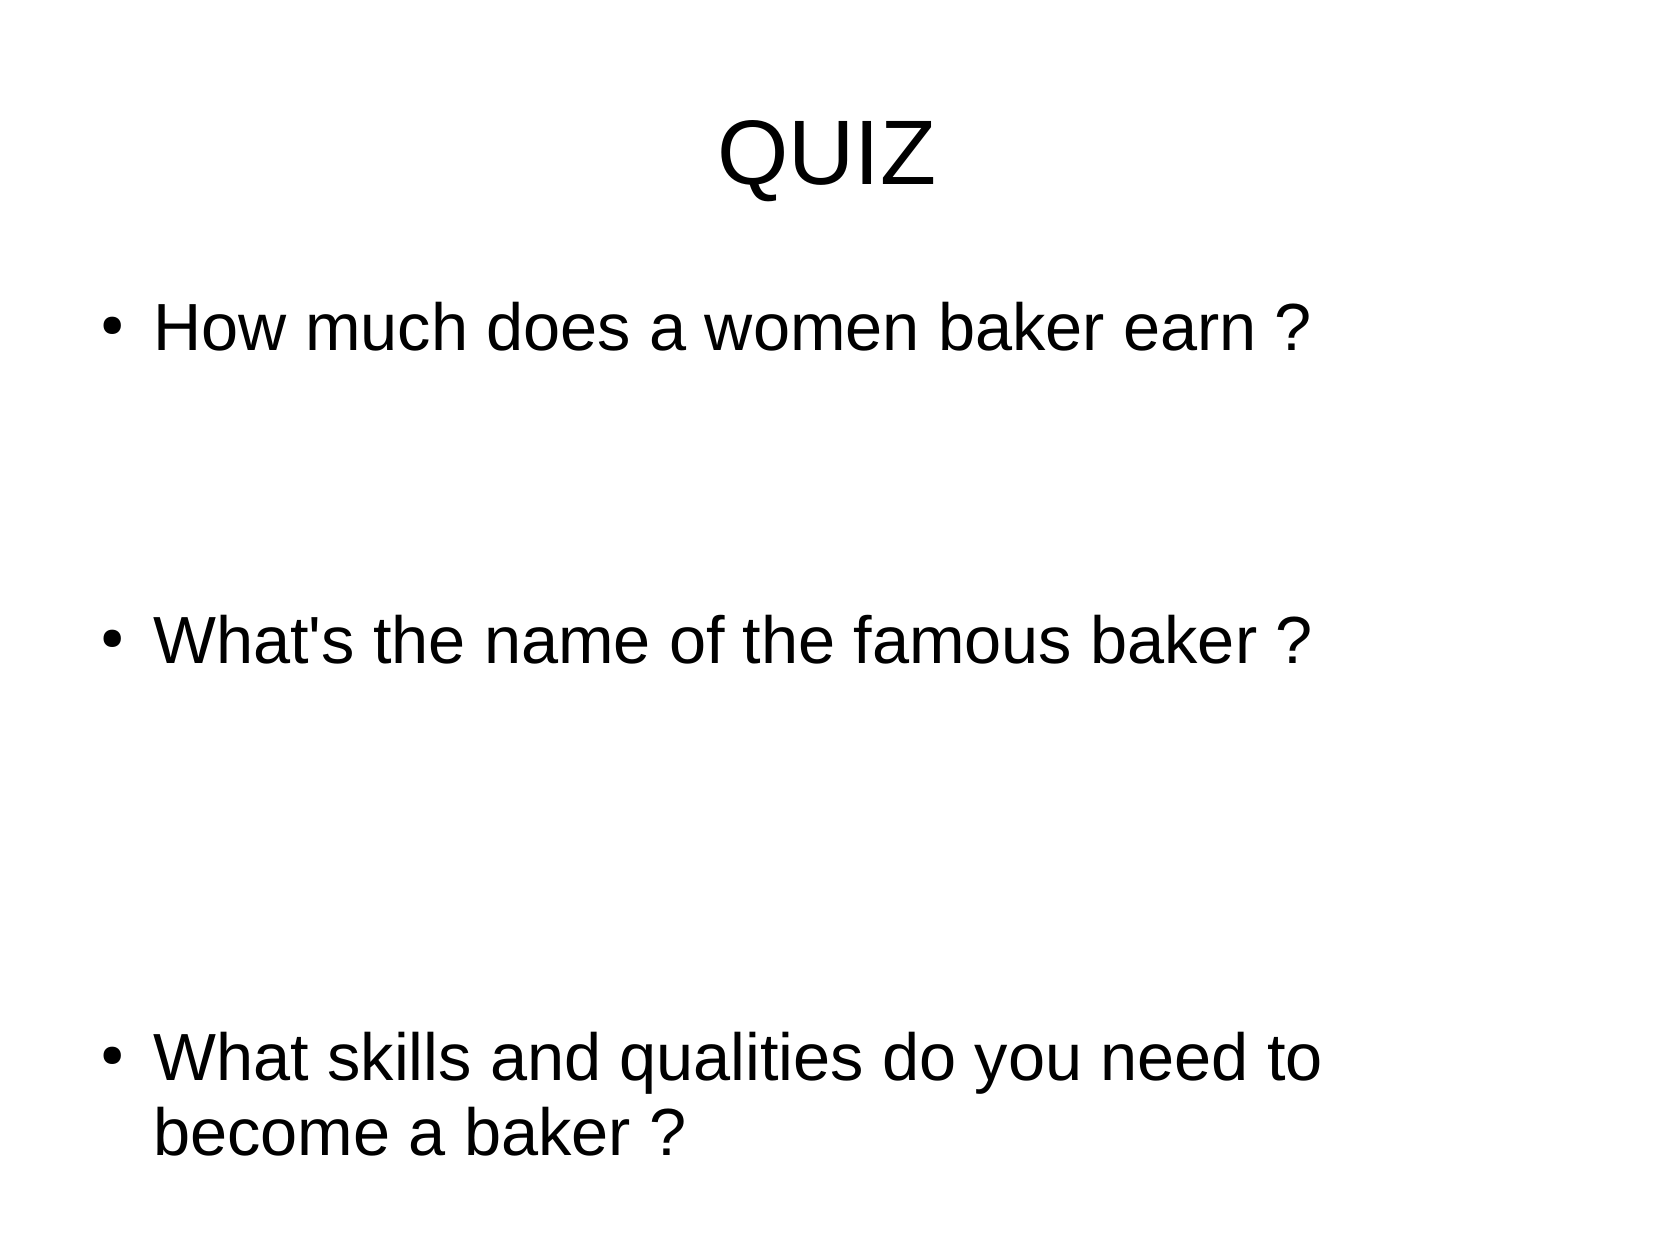

# QUIZ
How much does a women baker earn ?
What's the name of the famous baker ?
What skills and qualities do you need to become a baker ?